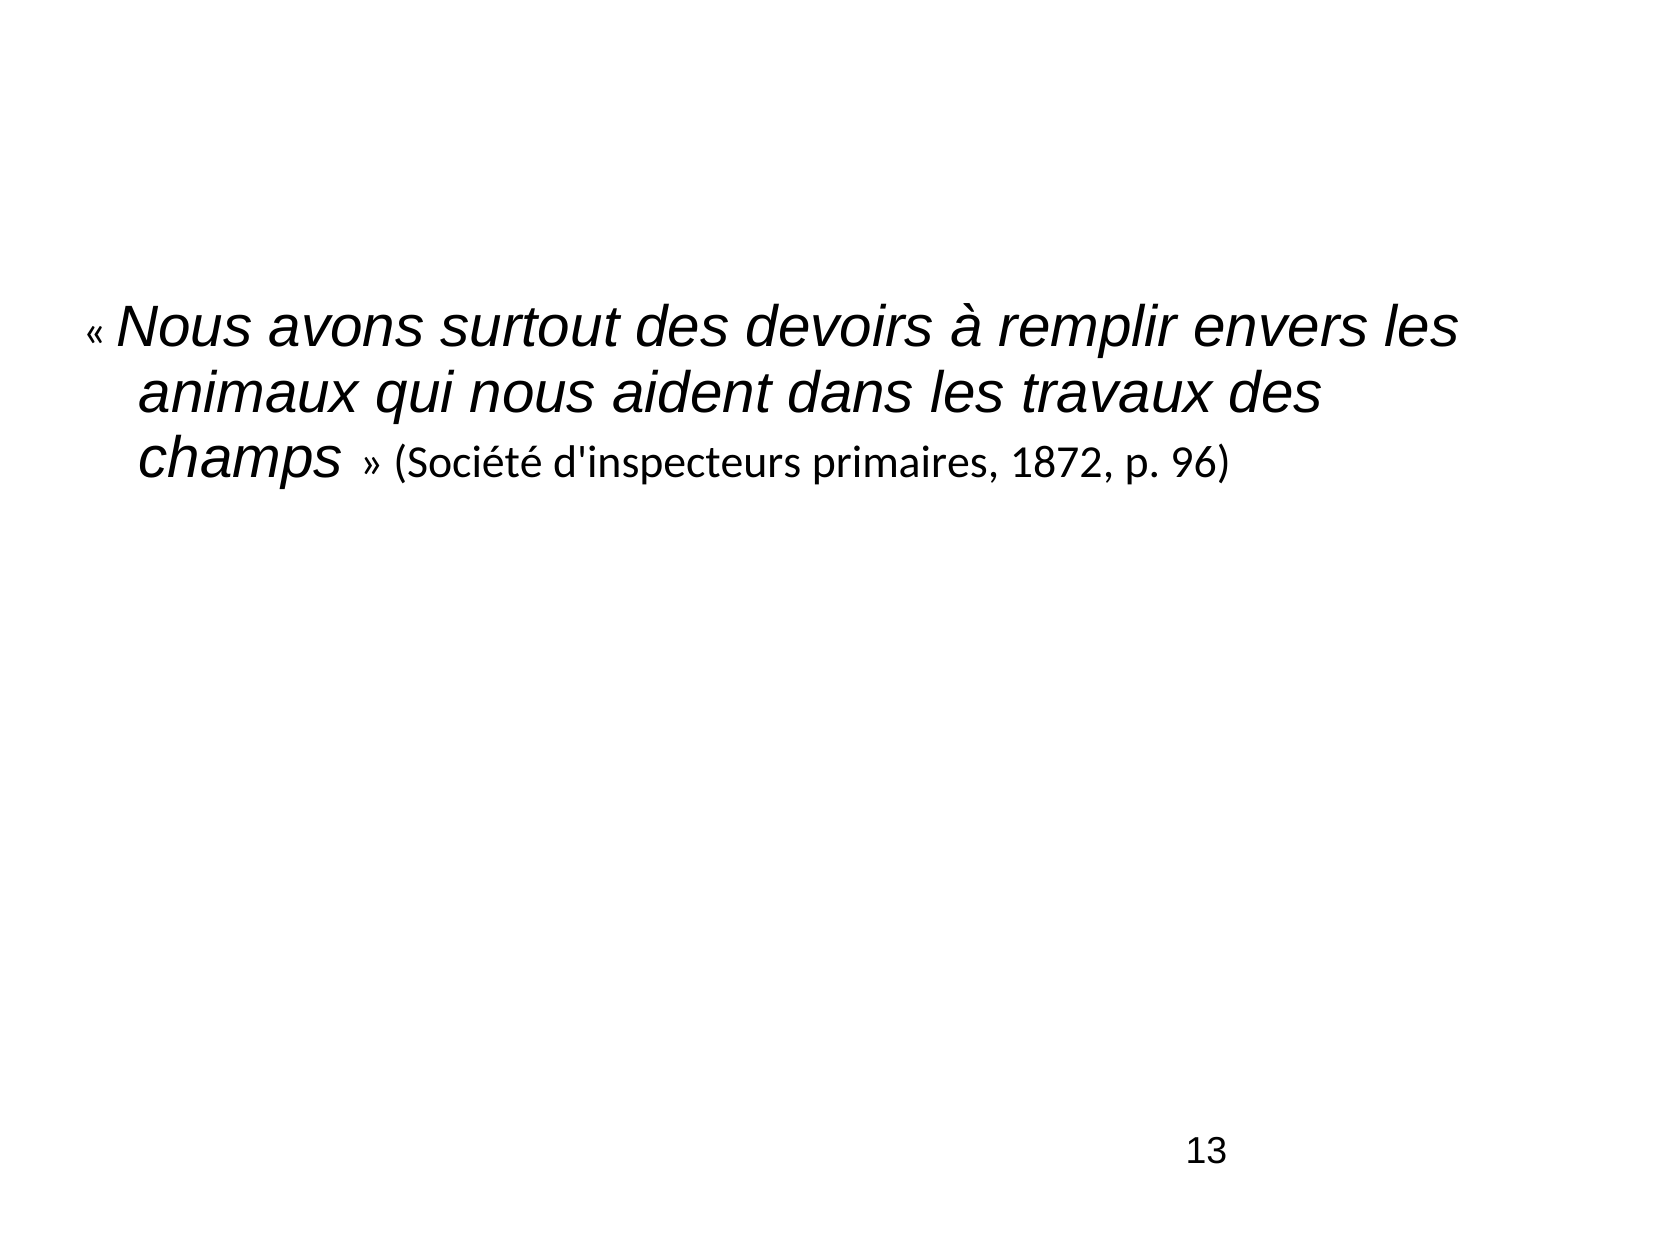

#
« Nous avons surtout des devoirs à remplir envers les animaux qui nous aident dans les travaux des champs » (Société d'inspecteurs primaires, 1872, p. 96)
13